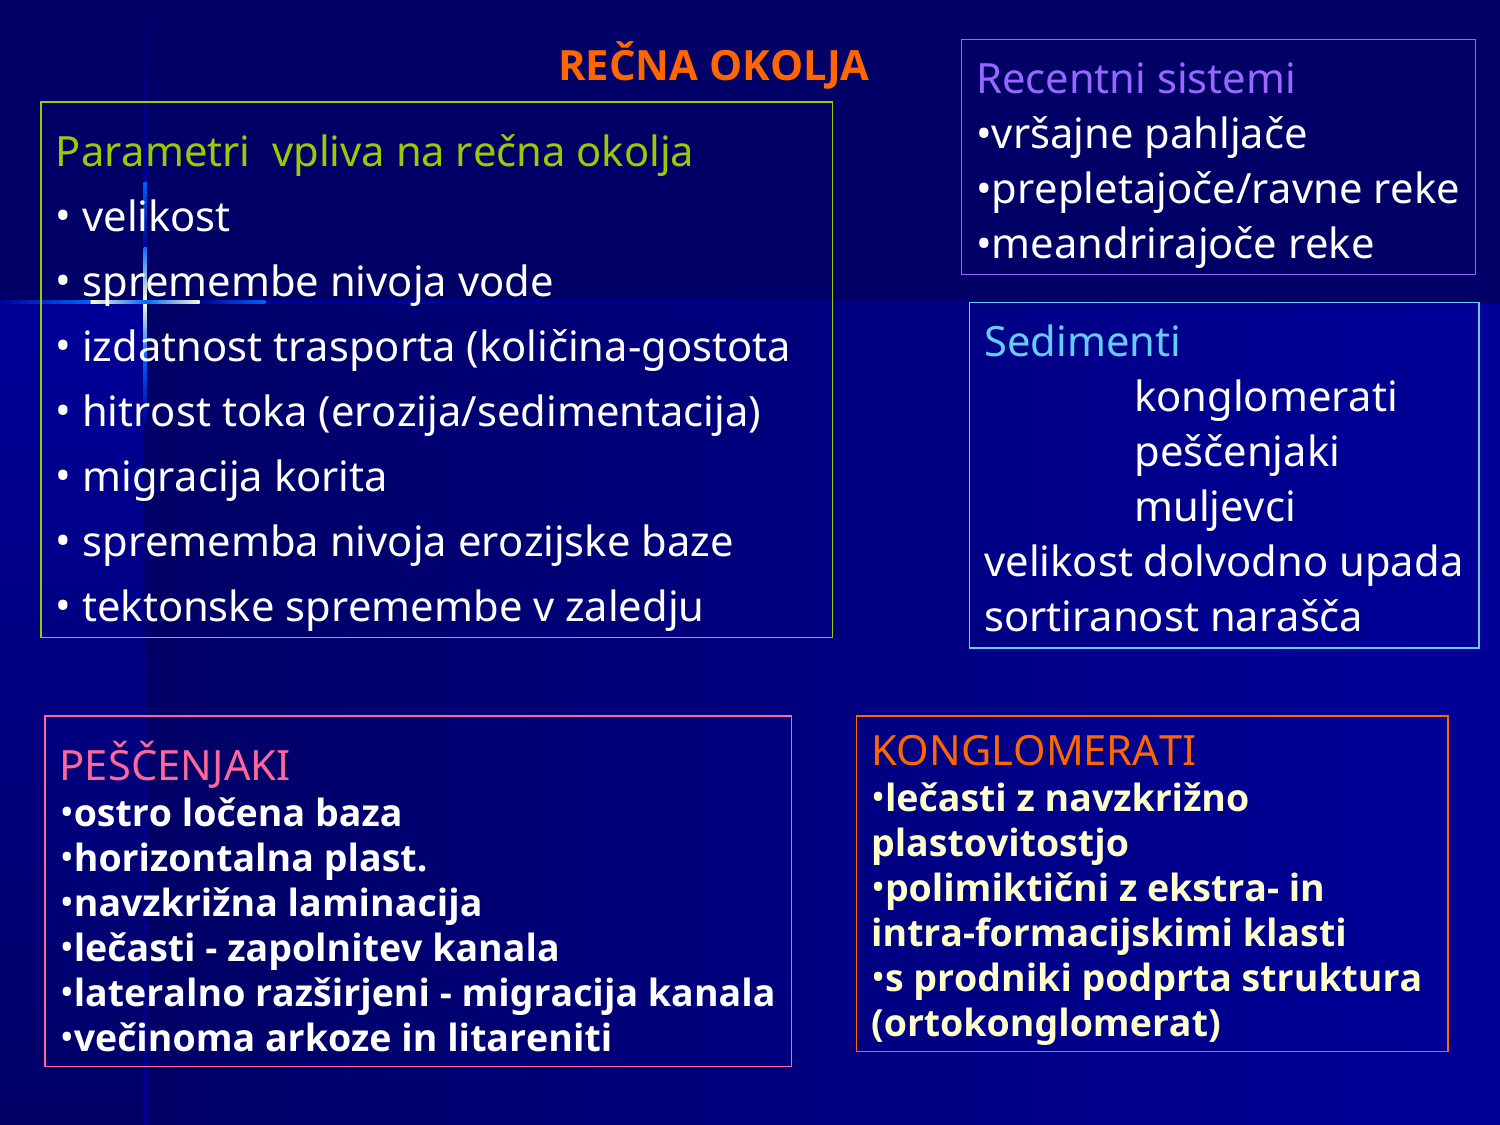

REČNA OKOLJA
Recentni sistemi
vršajne pahljače
prepletajoče/ravne reke
meandrirajoče reke
Parametri vpliva na rečna okolja
 velikost
 spremembe nivoja vode
 izdatnost trasporta (količina-gostota
 hitrost toka (erozija/sedimentacija)
 migracija korita
 sprememba nivoja erozijske baze
 tektonske spremembe v zaledju
Sedimenti
	konglomerati
	peščenjaki
	muljevci
velikost dolvodno upada
sortiranost narašča
PEŠČENJAKI
ostro ločena baza
horizontalna plast.
navzkrižna laminacija
lečasti - zapolnitev kanala
lateralno razširjeni - migracija kanala
večinoma arkoze in litareniti
KONGLOMERATI
lečasti z navzkrižno
plastovitostjo
polimiktični z ekstra- in
intra-formacijskimi klasti
s prodniki podprta struktura
(ortokonglomerat)